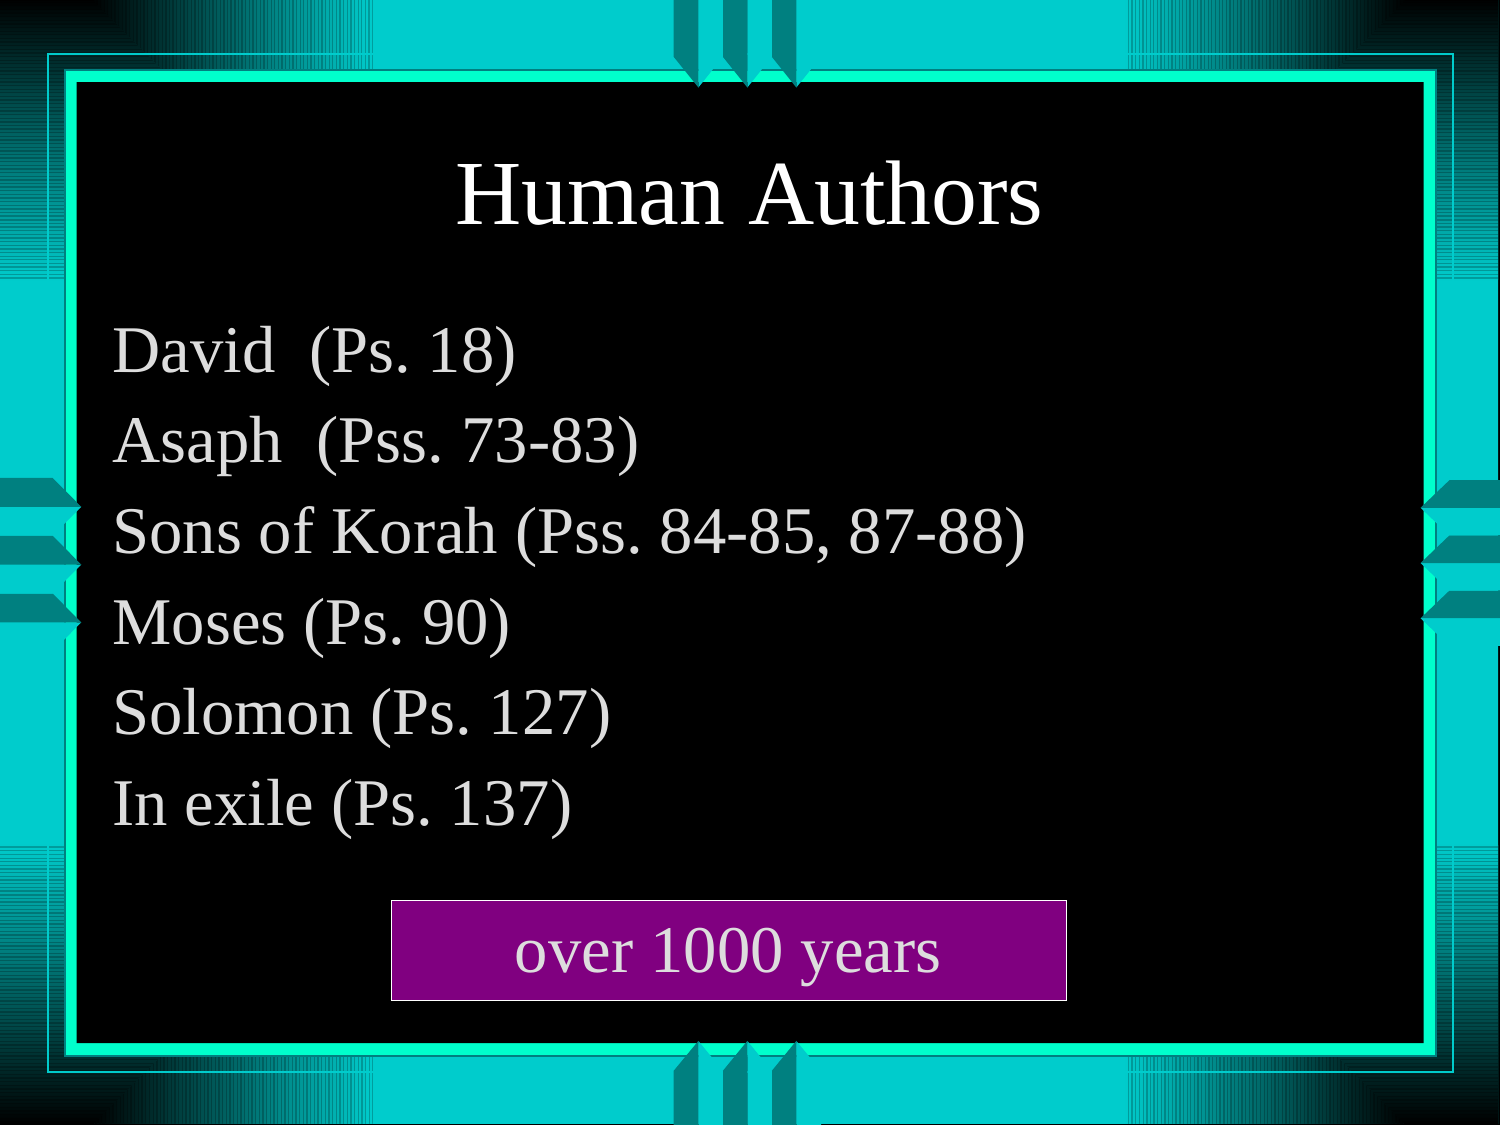

# Human Authors
David (Ps. 18)
Asaph (Pss. 73-83)
Sons of Korah (Pss. 84-85, 87-88)
Moses (Ps. 90)
Solomon (Ps. 127)
In exile (Ps. 137)
over 1000 years